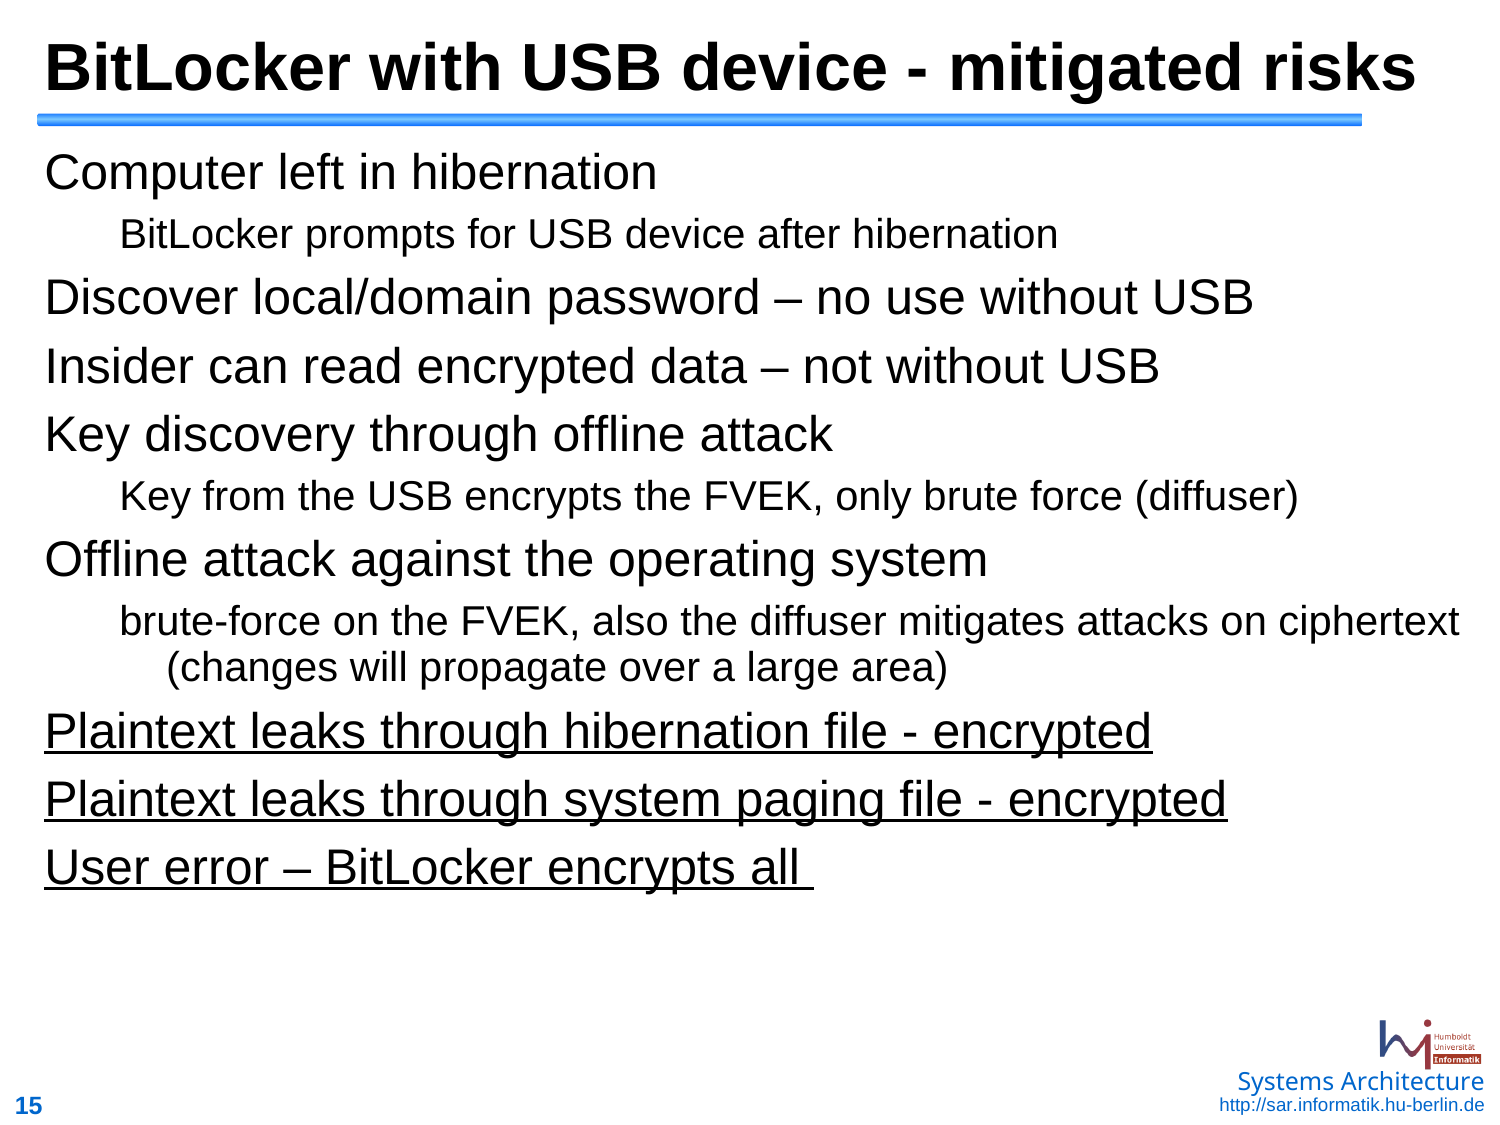

# BitLocker with USB device - mitigated risks
Computer left in hibernation
BitLocker prompts for USB device after hibernation
Discover local/domain password – no use without USB
Insider can read encrypted data – not without USB
Key discovery through offline attack
Key from the USB encrypts the FVEK, only brute force (diffuser)
Offline attack against the operating system
brute-force on the FVEK, also the diffuser mitigates attacks on ciphertext (changes will propagate over a large area)
Plaintext leaks through hibernation file - encrypted
Plaintext leaks through system paging file - encrypted
User error – BitLocker encrypts all